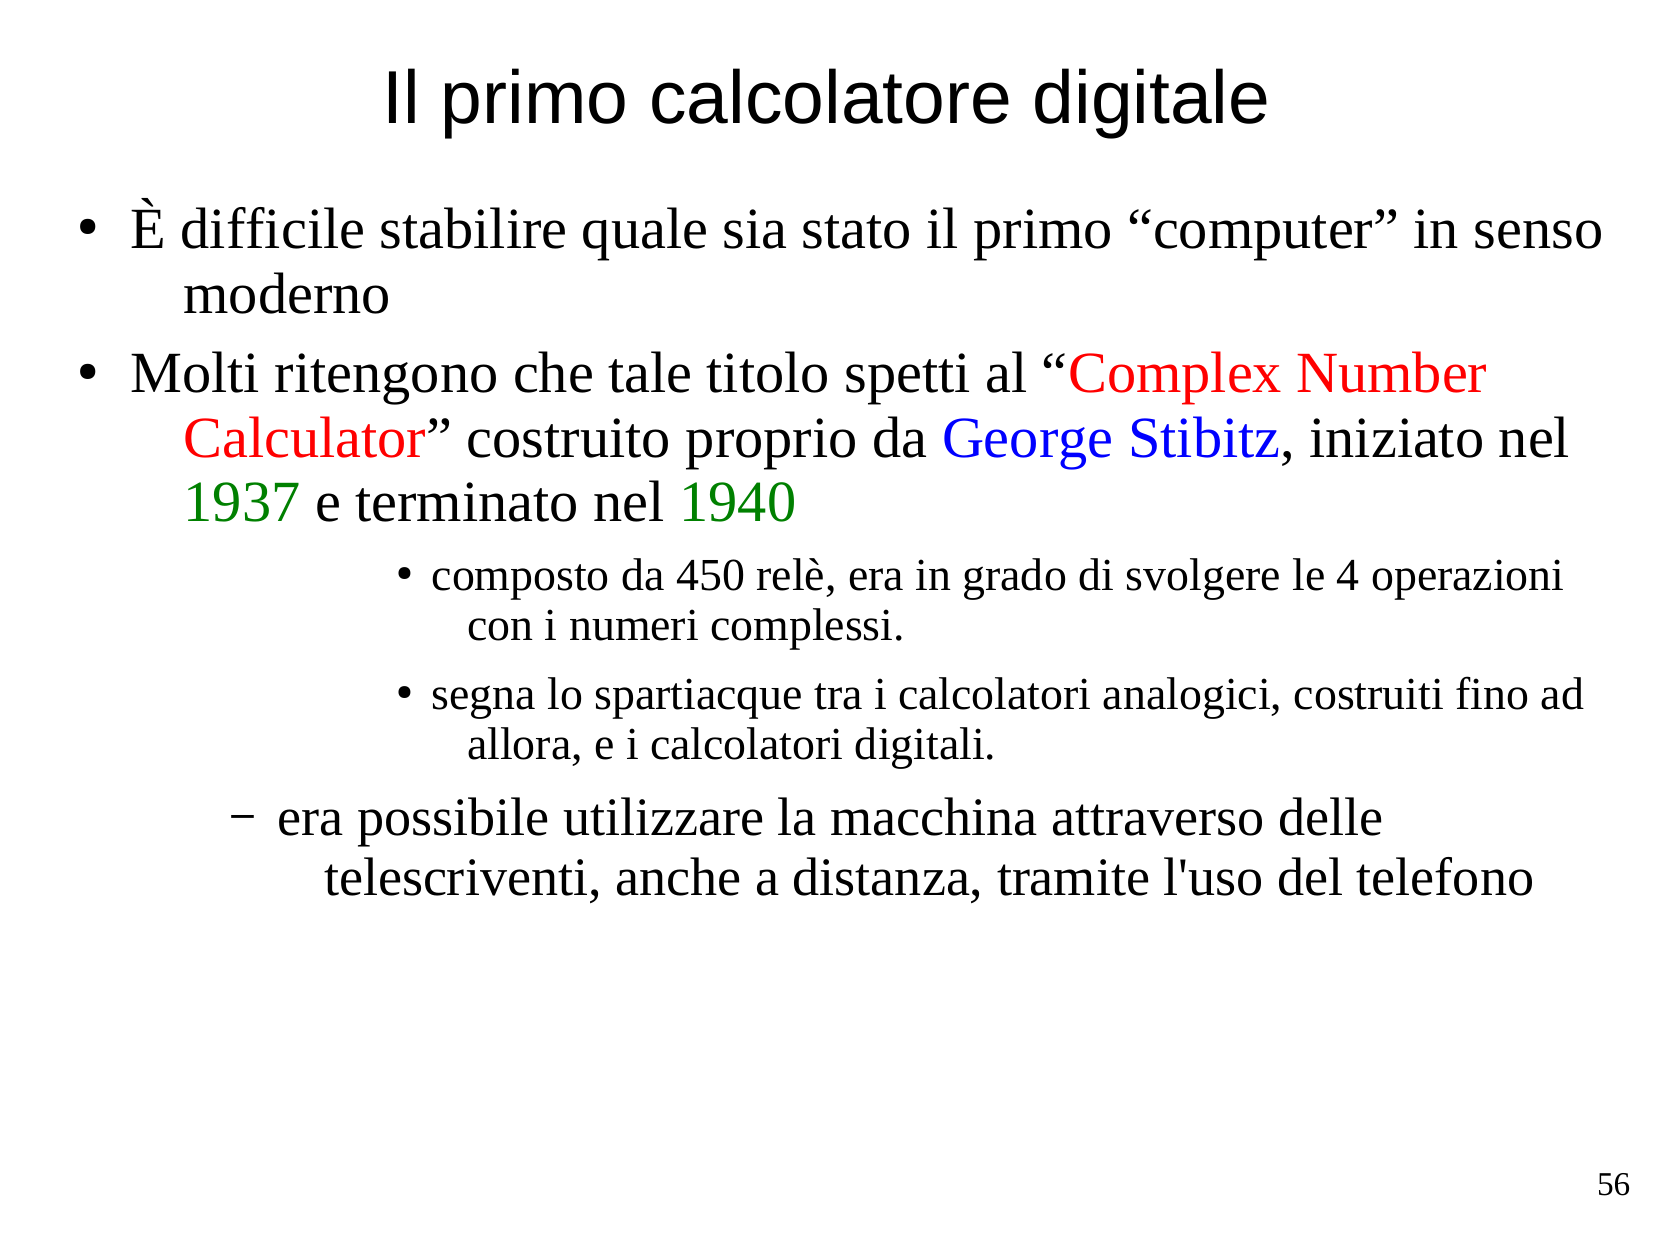

# Il primo calcolatore digitale
È difficile stabilire quale sia stato il primo “computer” in senso moderno
Molti ritengono che tale titolo spetti al “Complex Number Calculator” costruito proprio da George Stibitz, iniziato nel 1937 e terminato nel 1940
composto da 450 relè, era in grado di svolgere le 4 operazioni con i numeri complessi.
segna lo spartiacque tra i calcolatori analogici, costruiti fino ad allora, e i calcolatori digitali.
era possibile utilizzare la macchina attraverso delle telescriventi, anche a distanza, tramite l'uso del telefono